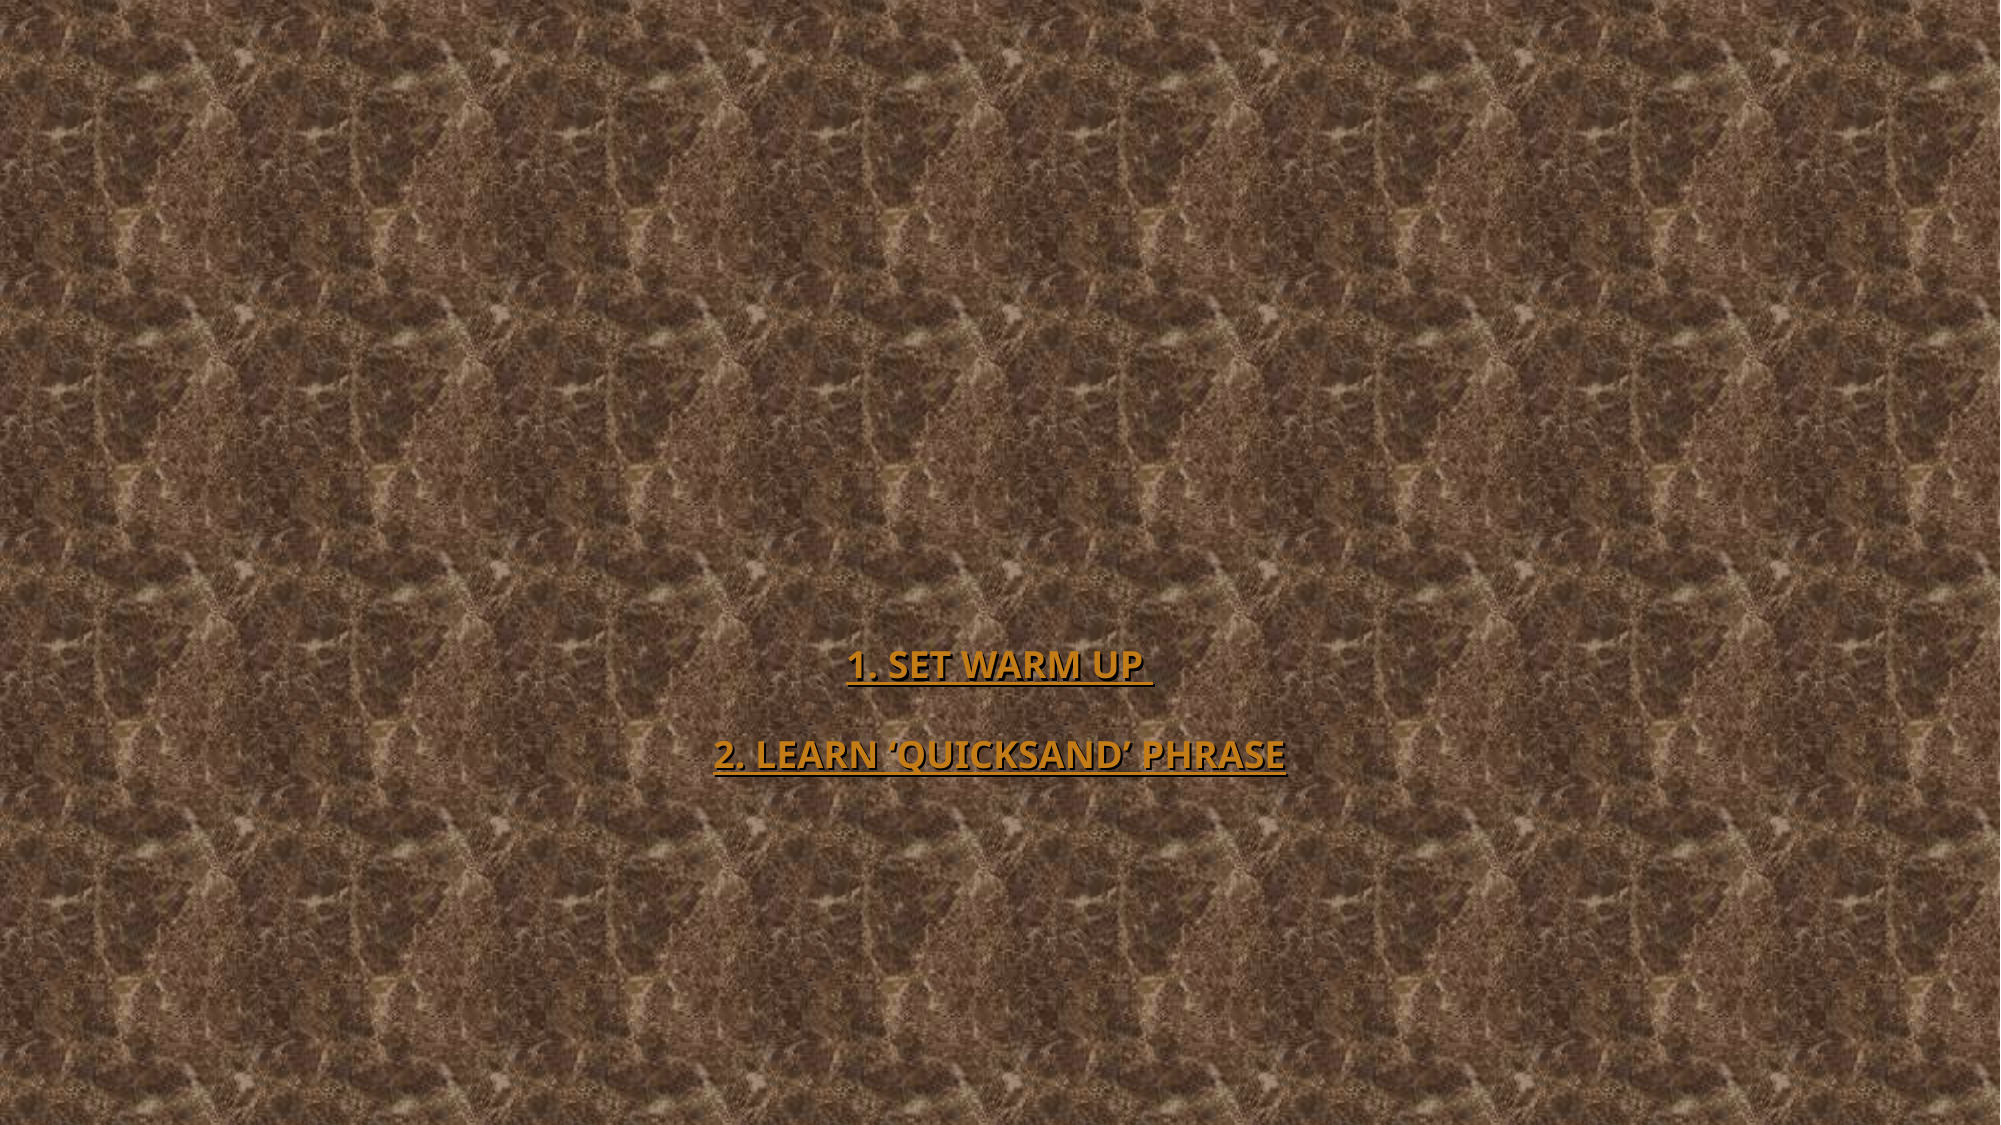

# 1. SET WARM UP 2. Learn ‘quicksand’ phrase